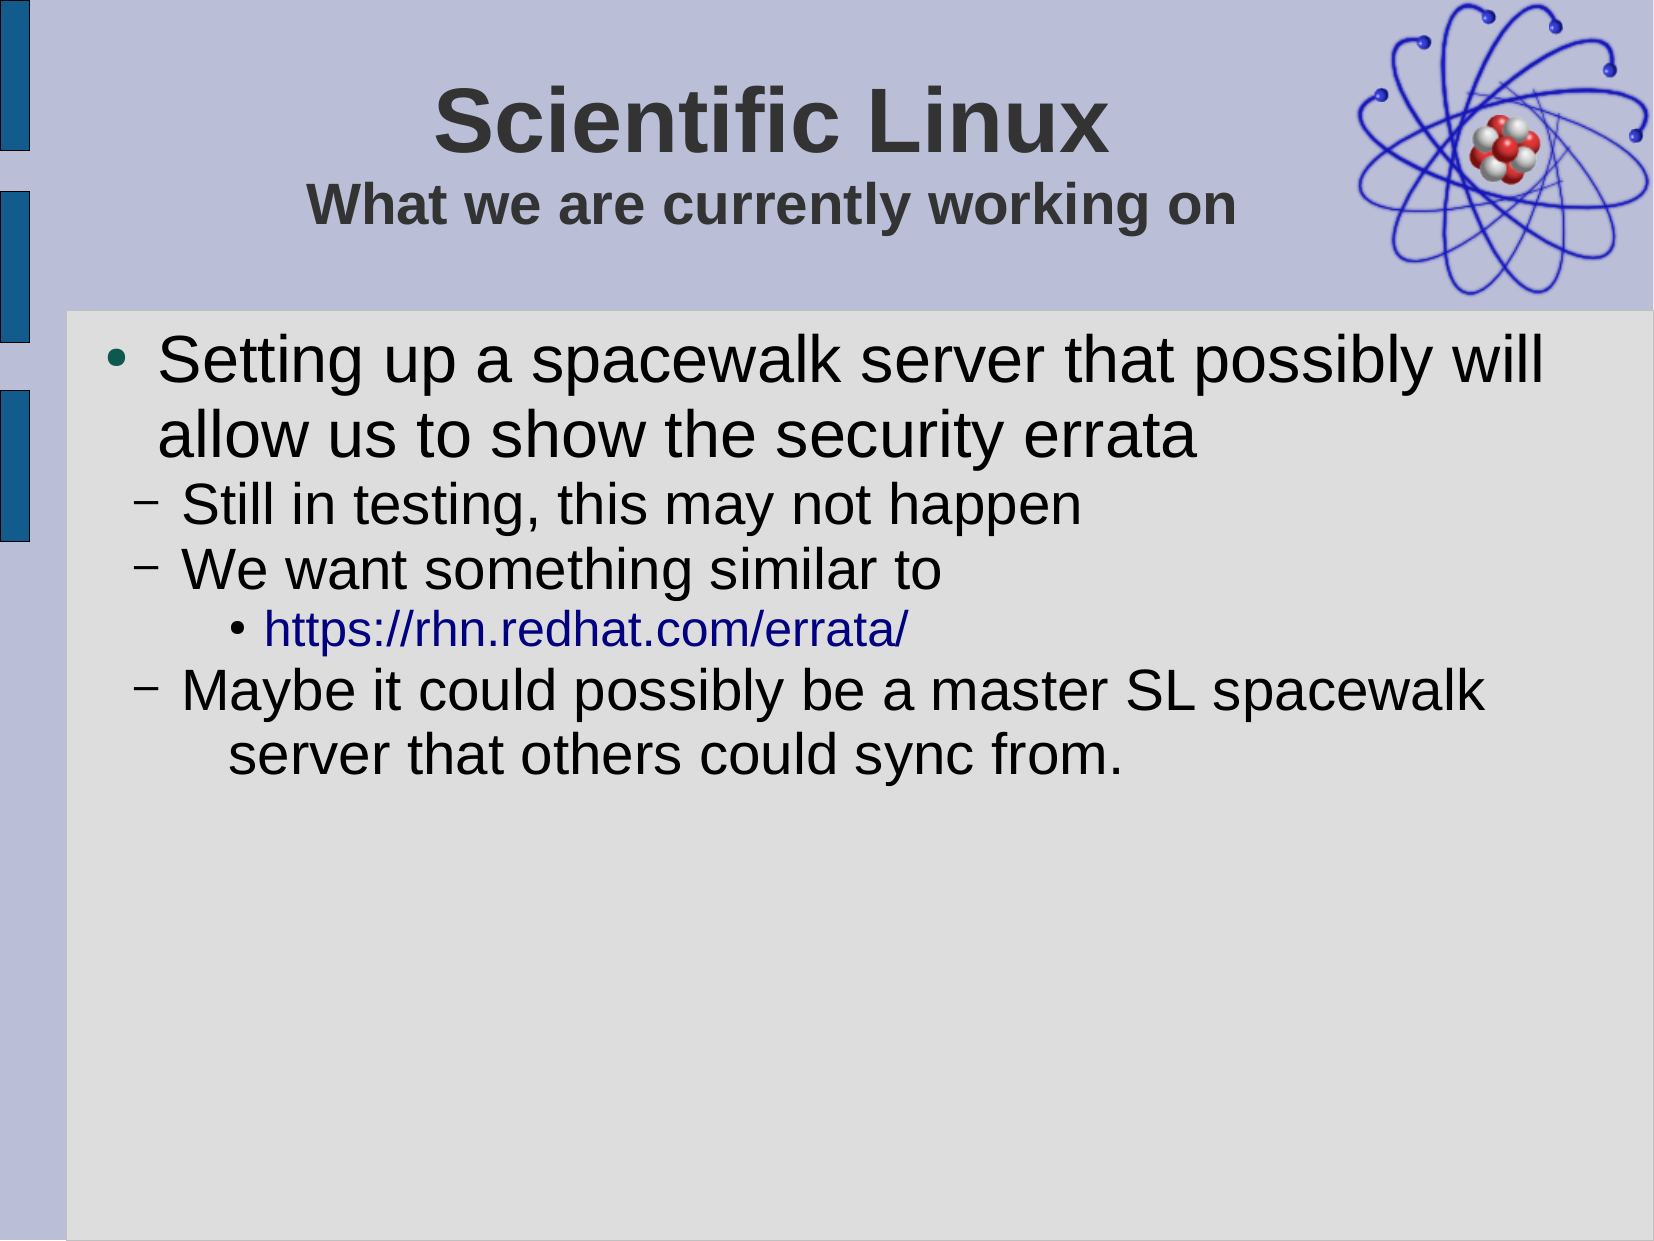

# Scientific Linux What we are currently working on
Setting up a spacewalk server that possibly will allow us to show the security errata
Still in testing, this may not happen
We want something similar to
https://rhn.redhat.com/errata/
Maybe it could possibly be a master SL spacewalk server that others could sync from.